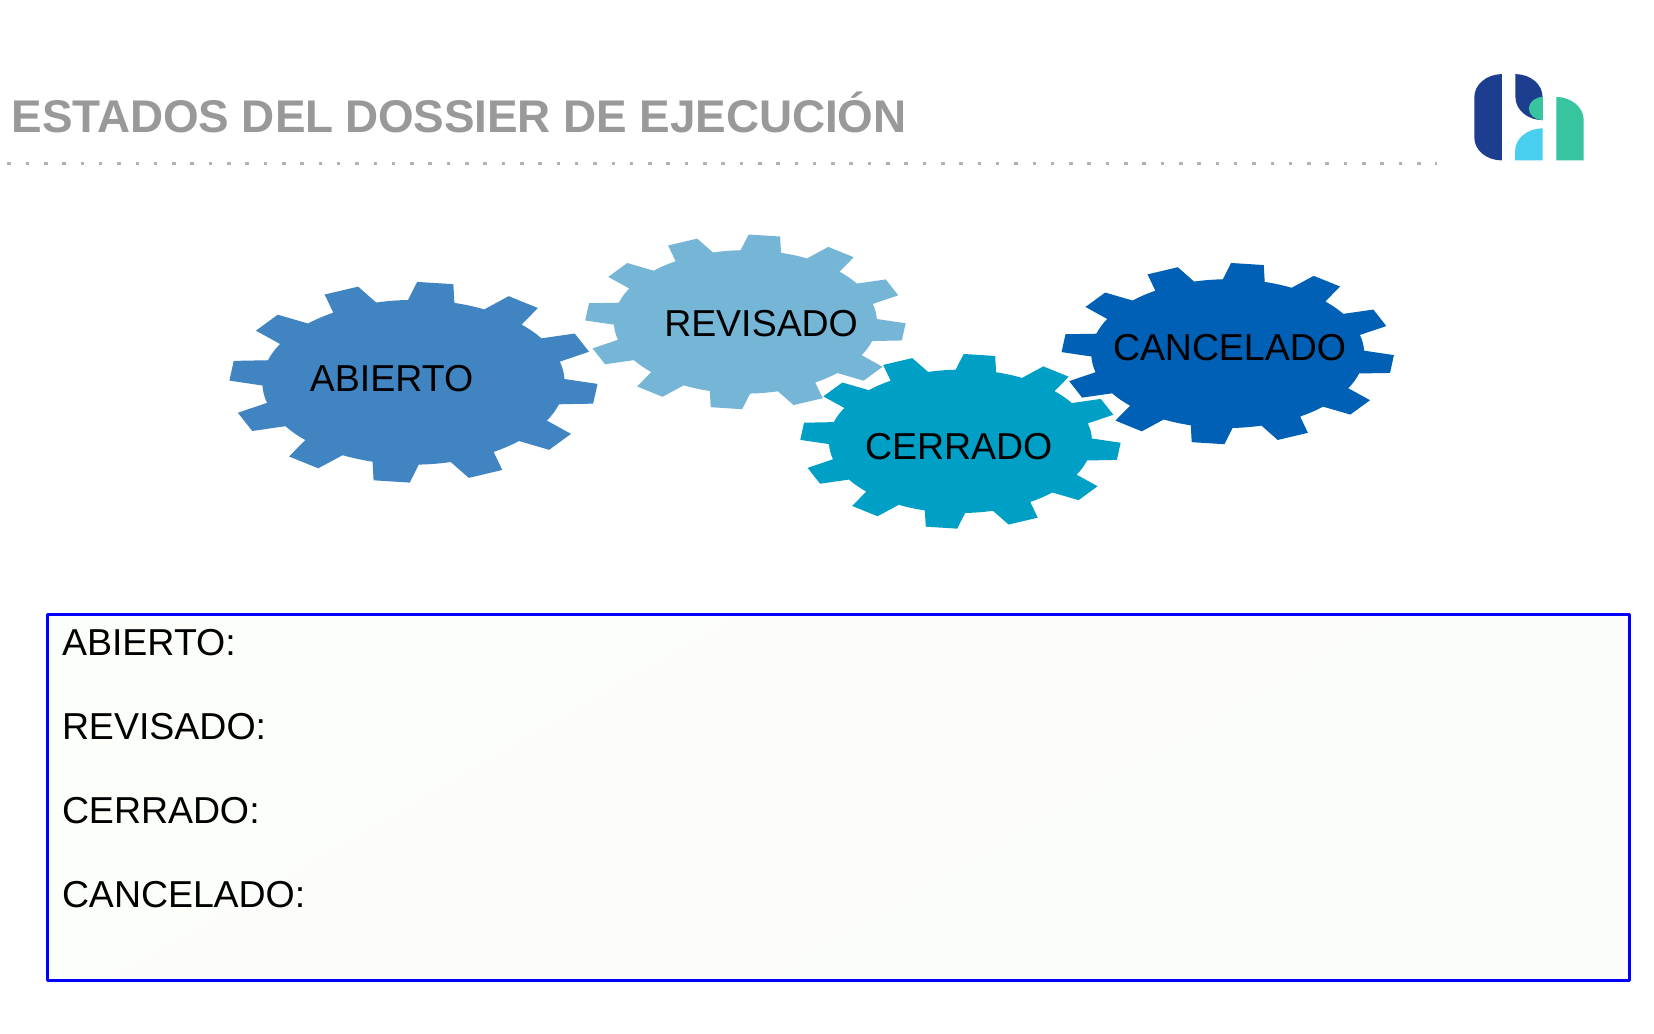

ESTADOS DEL DOSSIER DE EJECUCIÓN
REVISADO
CANCELADO
ABIERTO
CERRADO
ABIERTO:
REVISADO:
CERRADO:
CANCELADO: